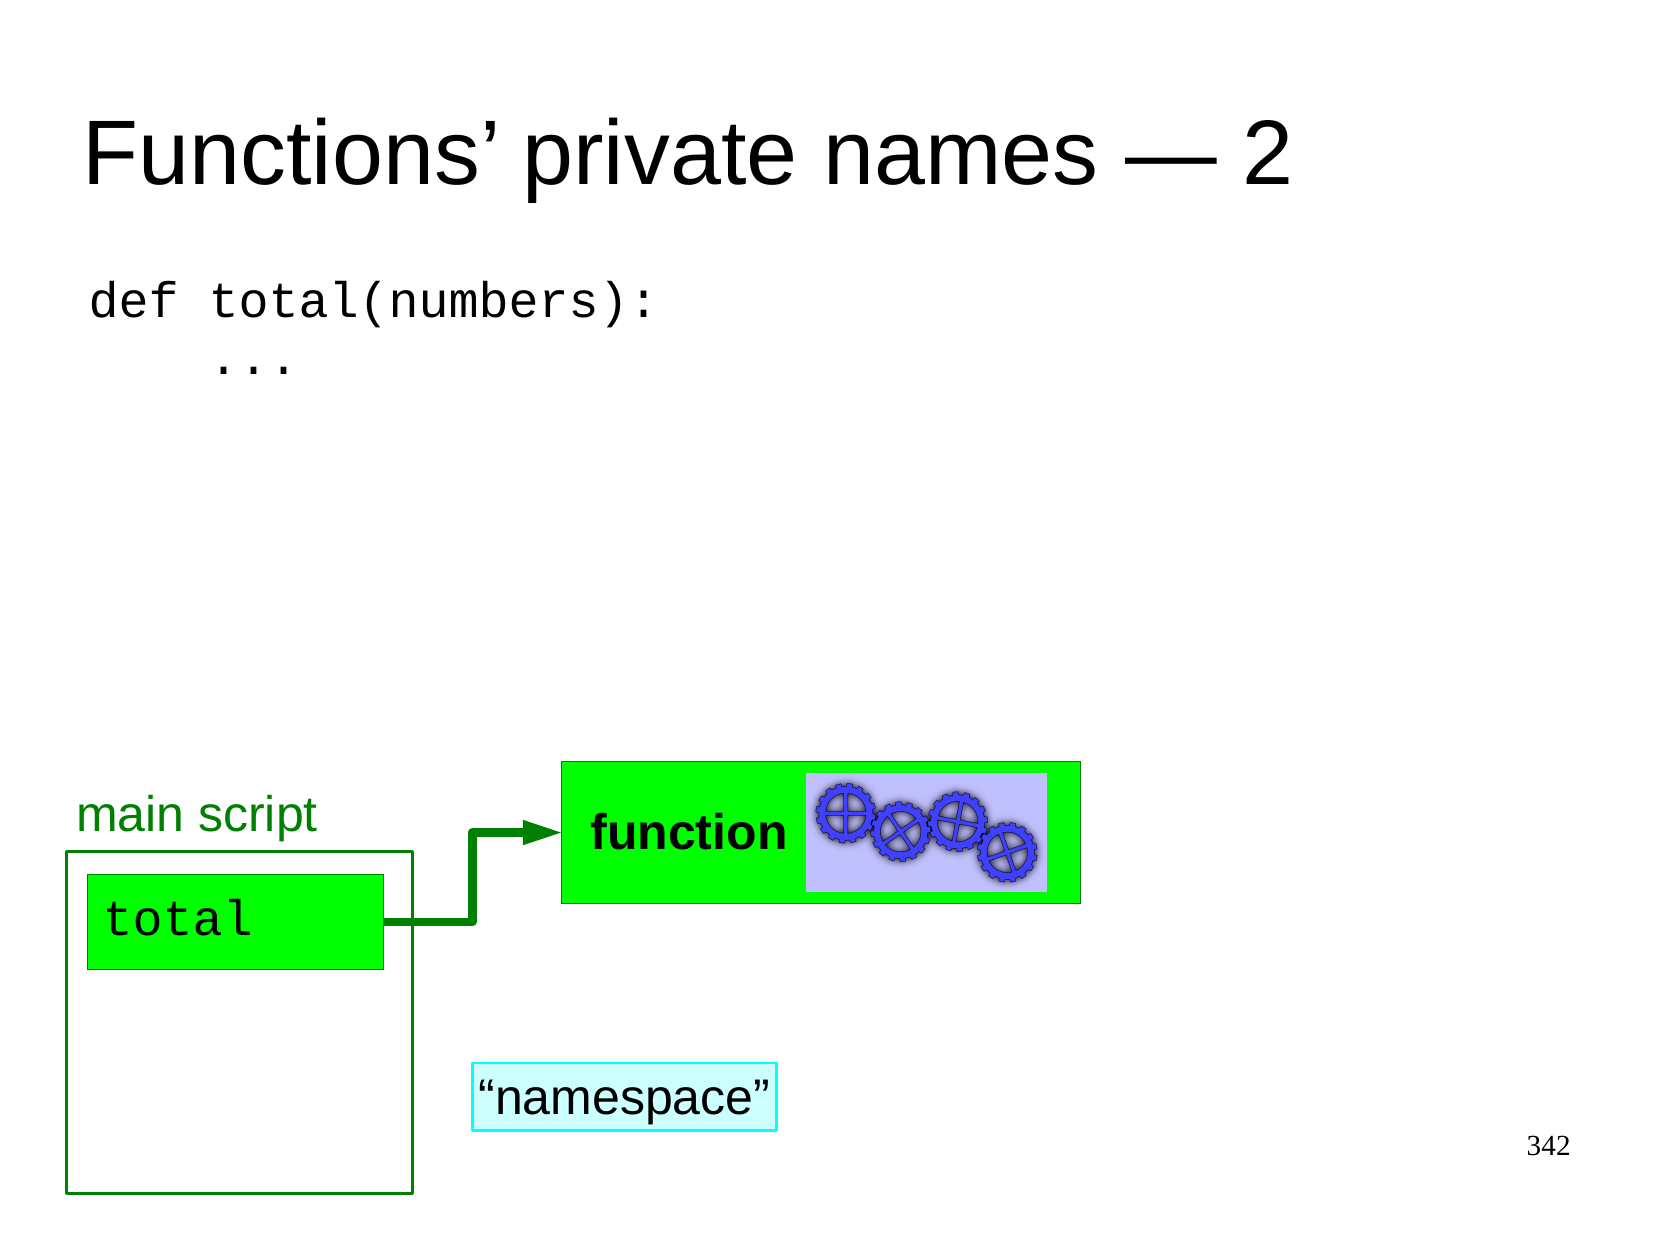

# Functions’ private names ― 2
def total(numbers):
 ...
function
main script
total
“namespace”
342